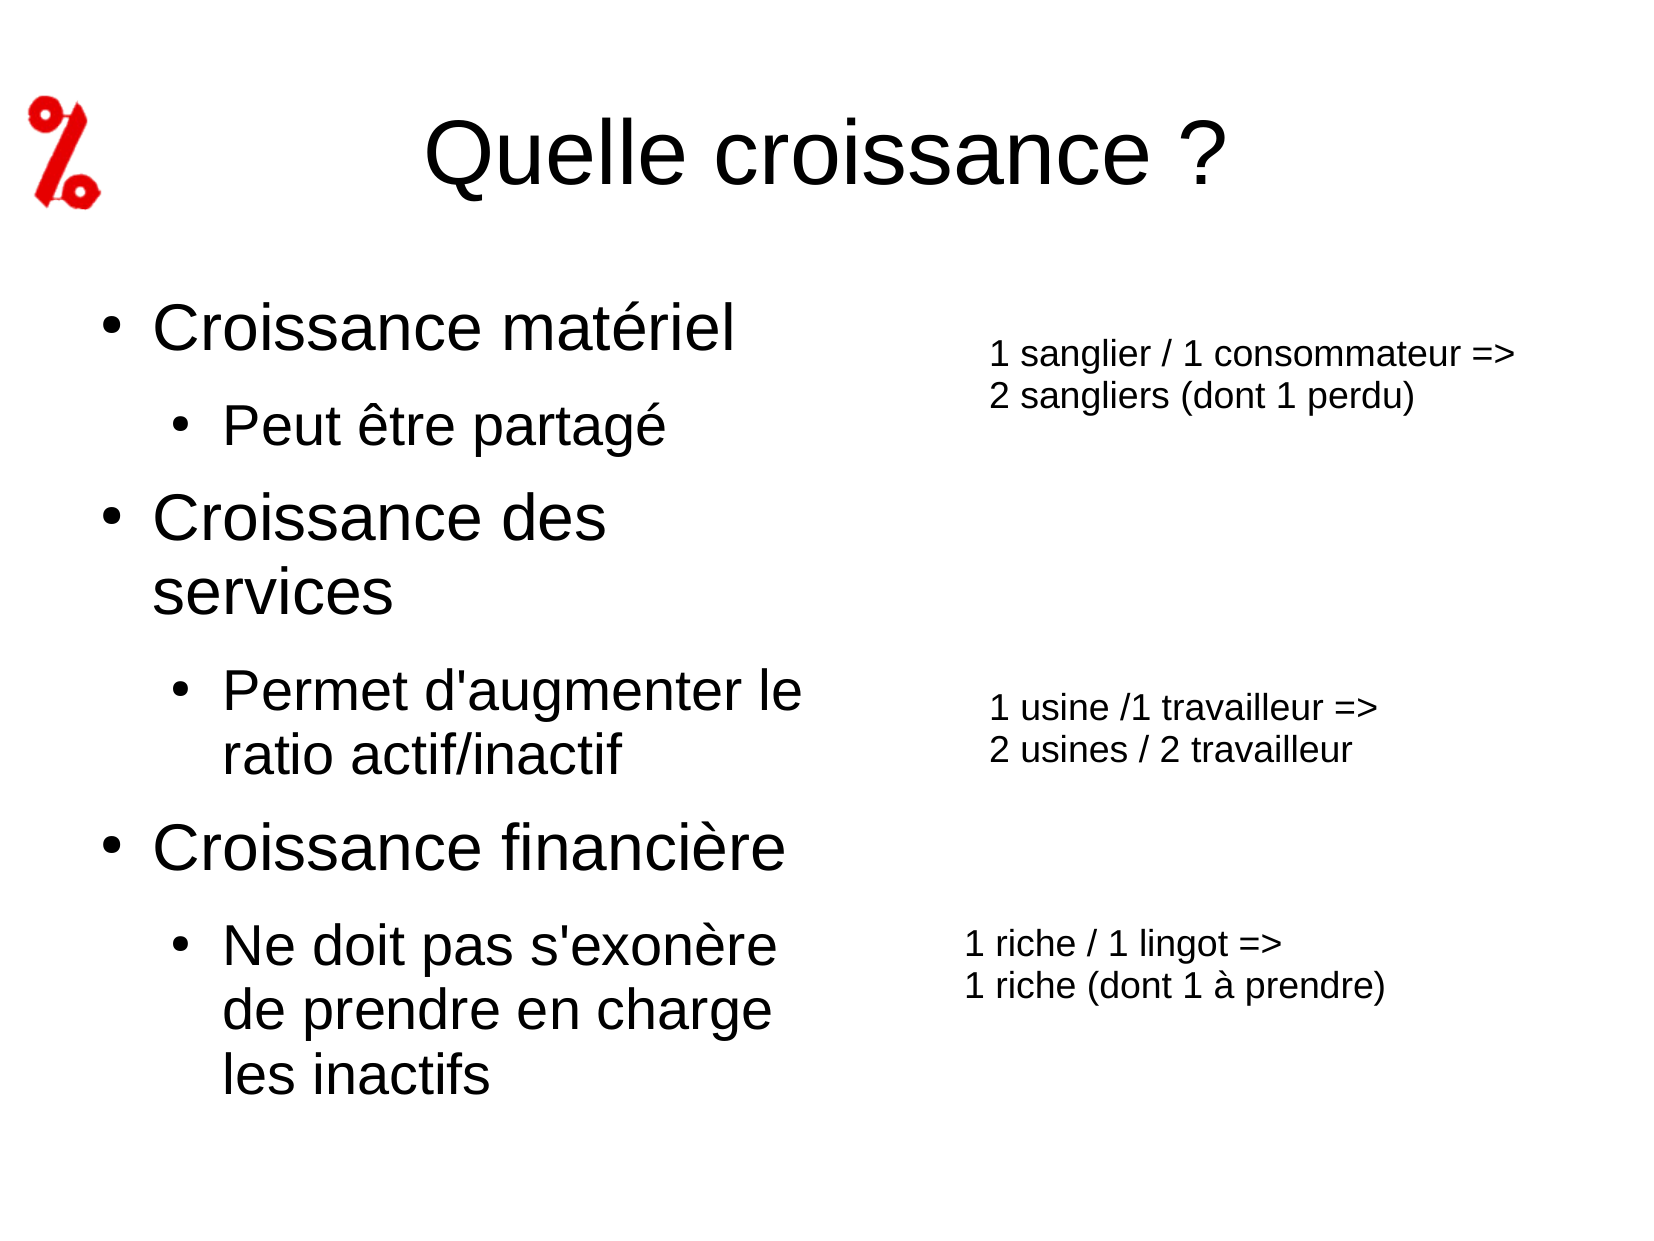

# Quelle croissance ?
Croissance matériel
Peut être partagé
Croissance des services
Permet d'augmenter le ratio actif/inactif
Croissance financière
Ne doit pas s'exonère de prendre en charge les inactifs
1 sanglier / 1 consommateur =>
2 sangliers (dont 1 perdu)
1 usine /1 travailleur =>
2 usines / 2 travailleur
1 riche / 1 lingot =>
1 riche (dont 1 à prendre)